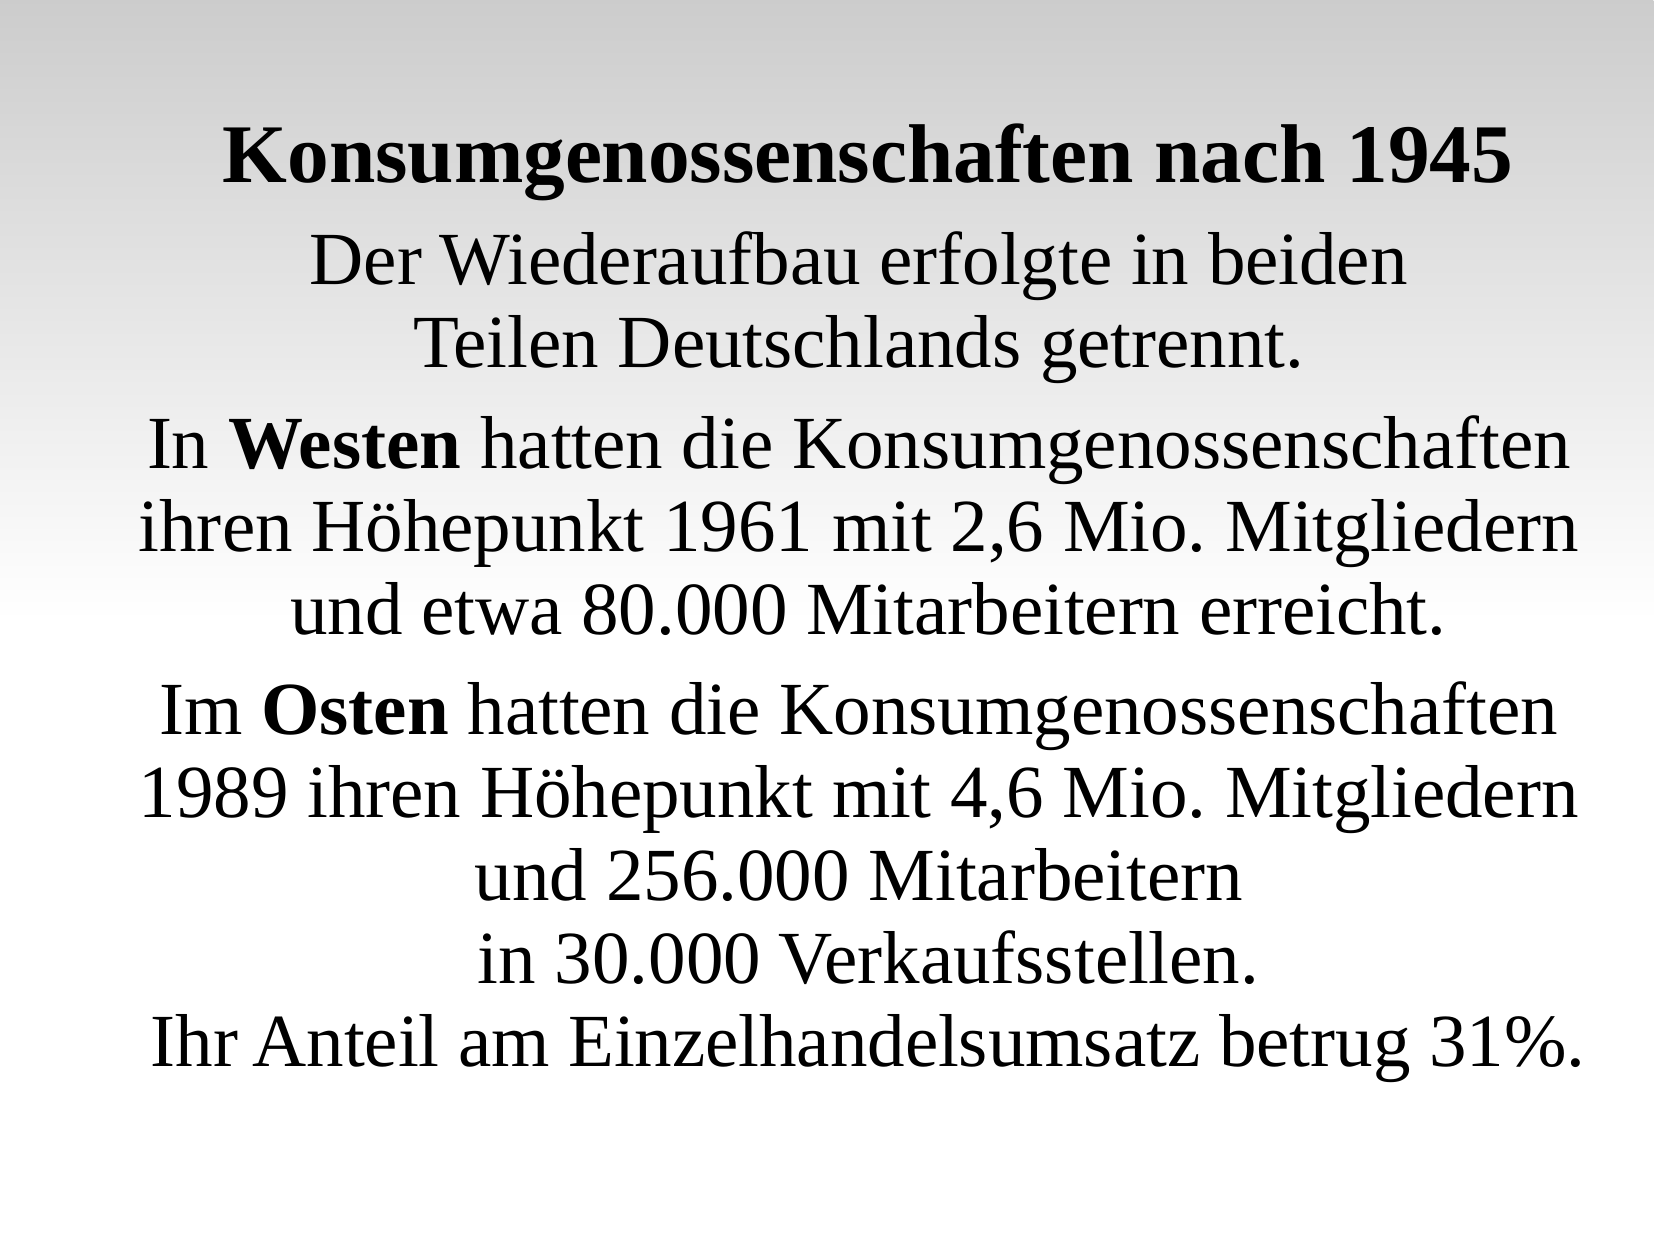

Konsumgenossenschaften nach 1945
Der Wiederaufbau erfolgte in beiden
Teilen Deutschlands getrennt.
In Westen hatten die Konsumgenossenschaften
ihren Höhepunkt 1961 mit 2,6 Mio. Mitgliedern
und etwa 80.000 Mitarbeitern erreicht.
Im Osten hatten die Konsumgenossenschaften
1989 ihren Höhepunkt mit 4,6 Mio. Mitgliedern
und 256.000 Mitarbeitern
in 30.000 Verkaufsstellen.
Ihr Anteil am Einzelhandelsumsatz betrug 31%.